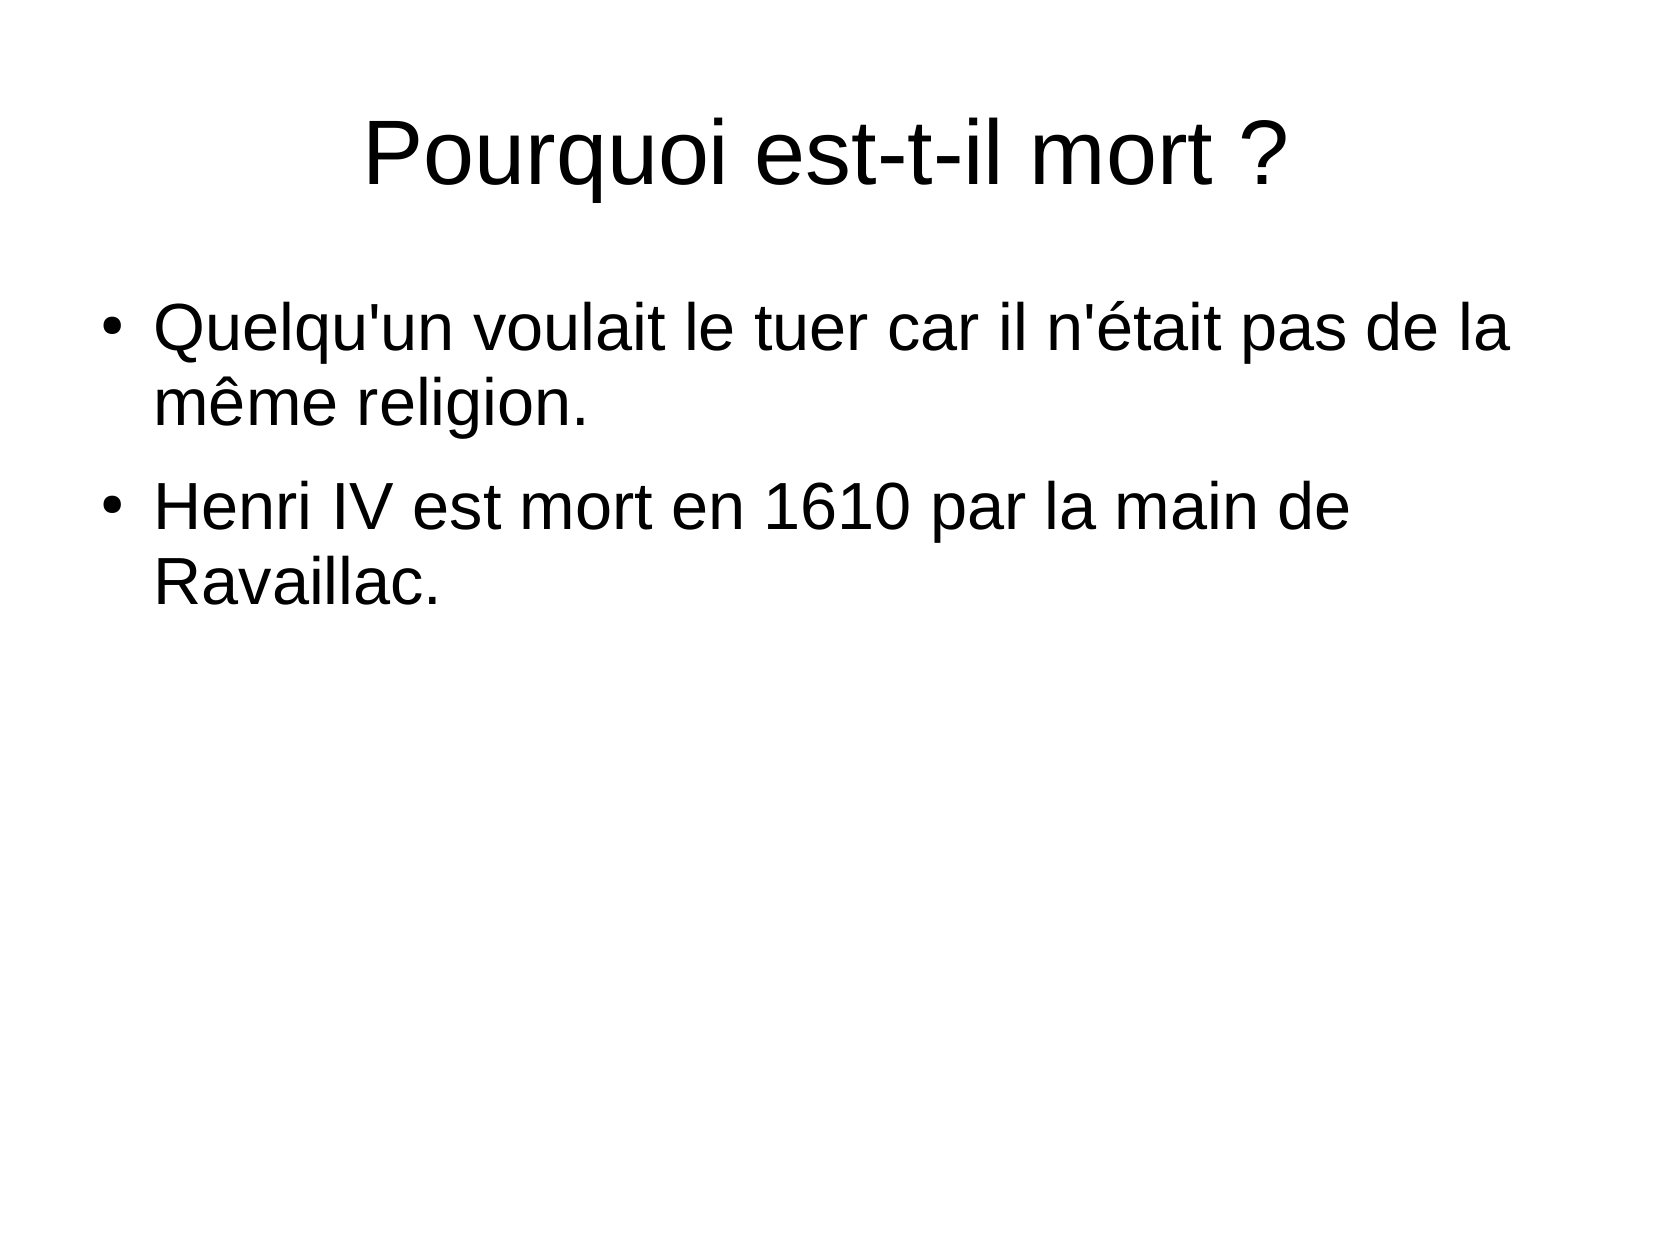

# Pourquoi est-t-il mort ?
Quelqu'un voulait le tuer car il n'était pas de la même religion.
Henri IV est mort en 1610 par la main de Ravaillac.